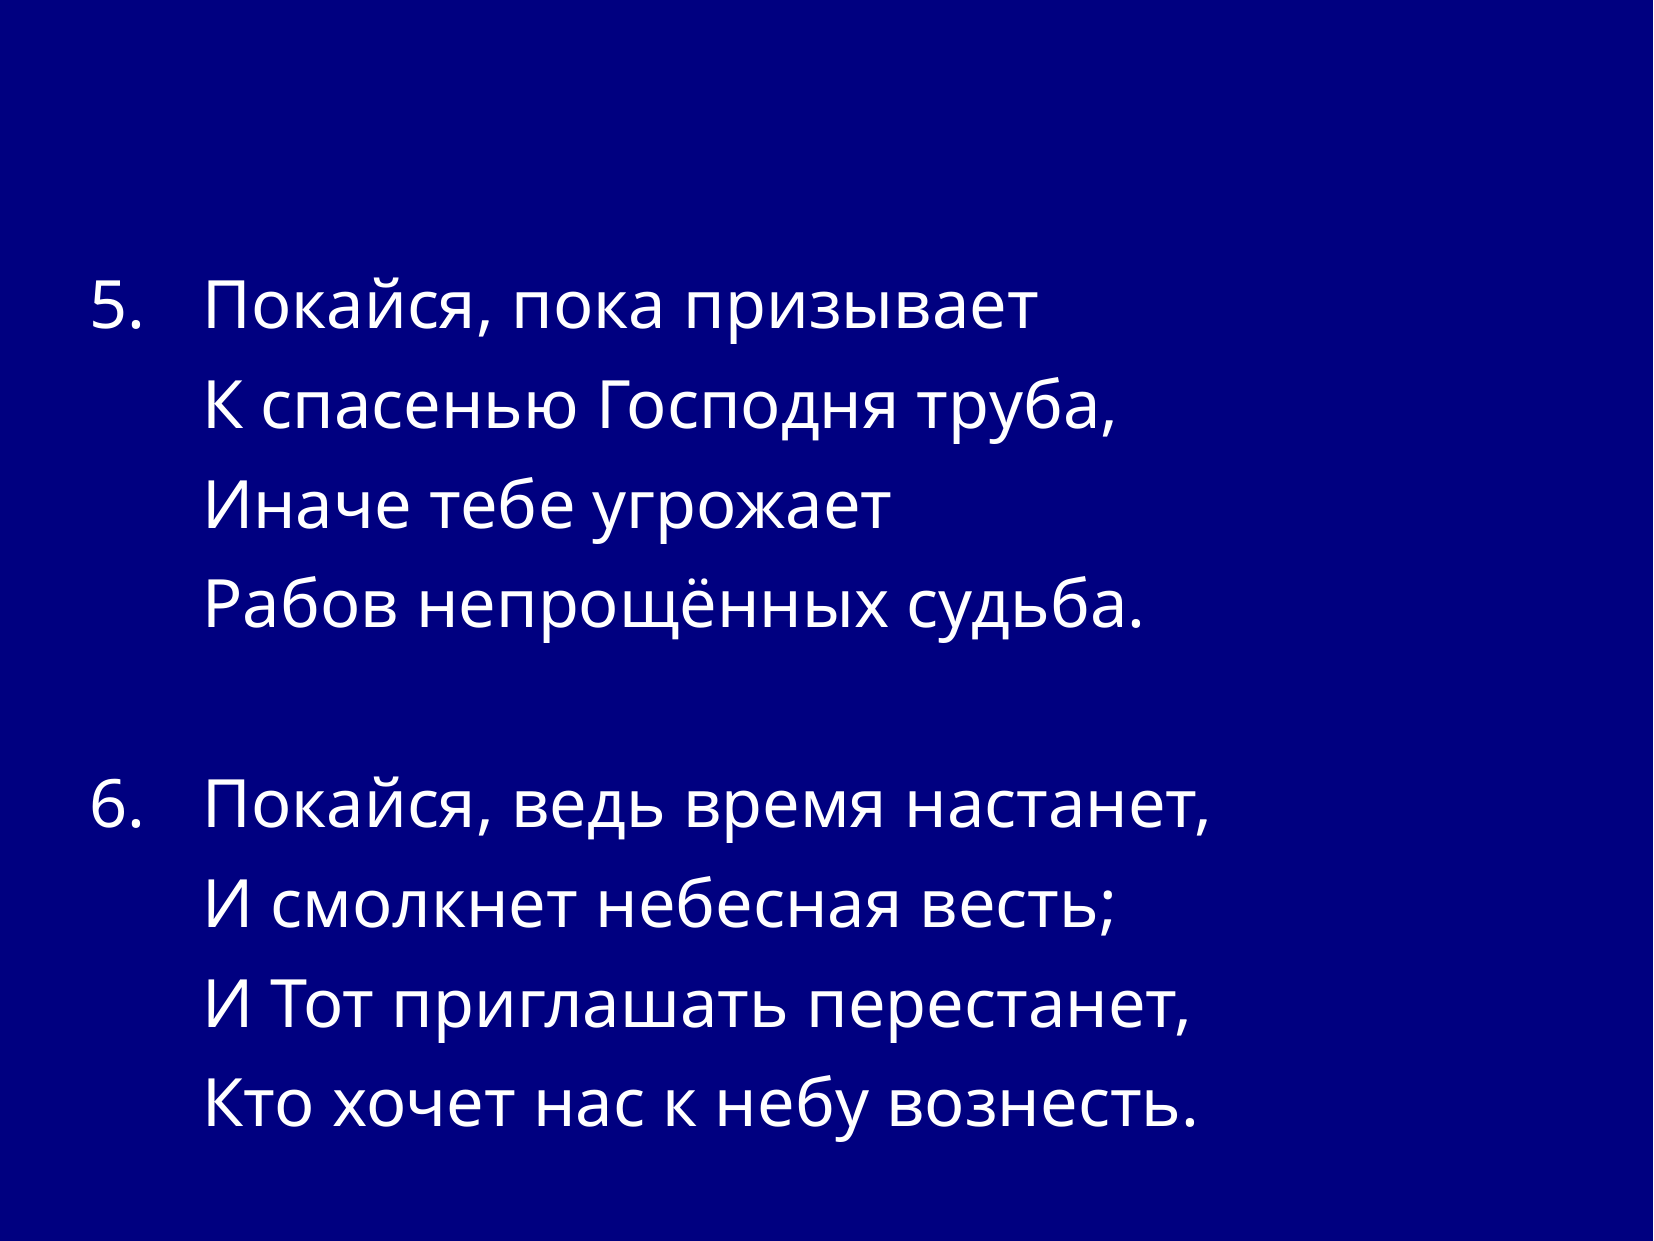

5.	Покайся, пока призывает
	К спасенью Господня труба,
	Иначе тебе угрожает
	Рабов непрощённых судьба.
6.	Покайся, ведь время настанет,
	И смолкнет небесная весть;
	И Тот приглашать перестанет,
	Кто хочет нас к небу вознесть.